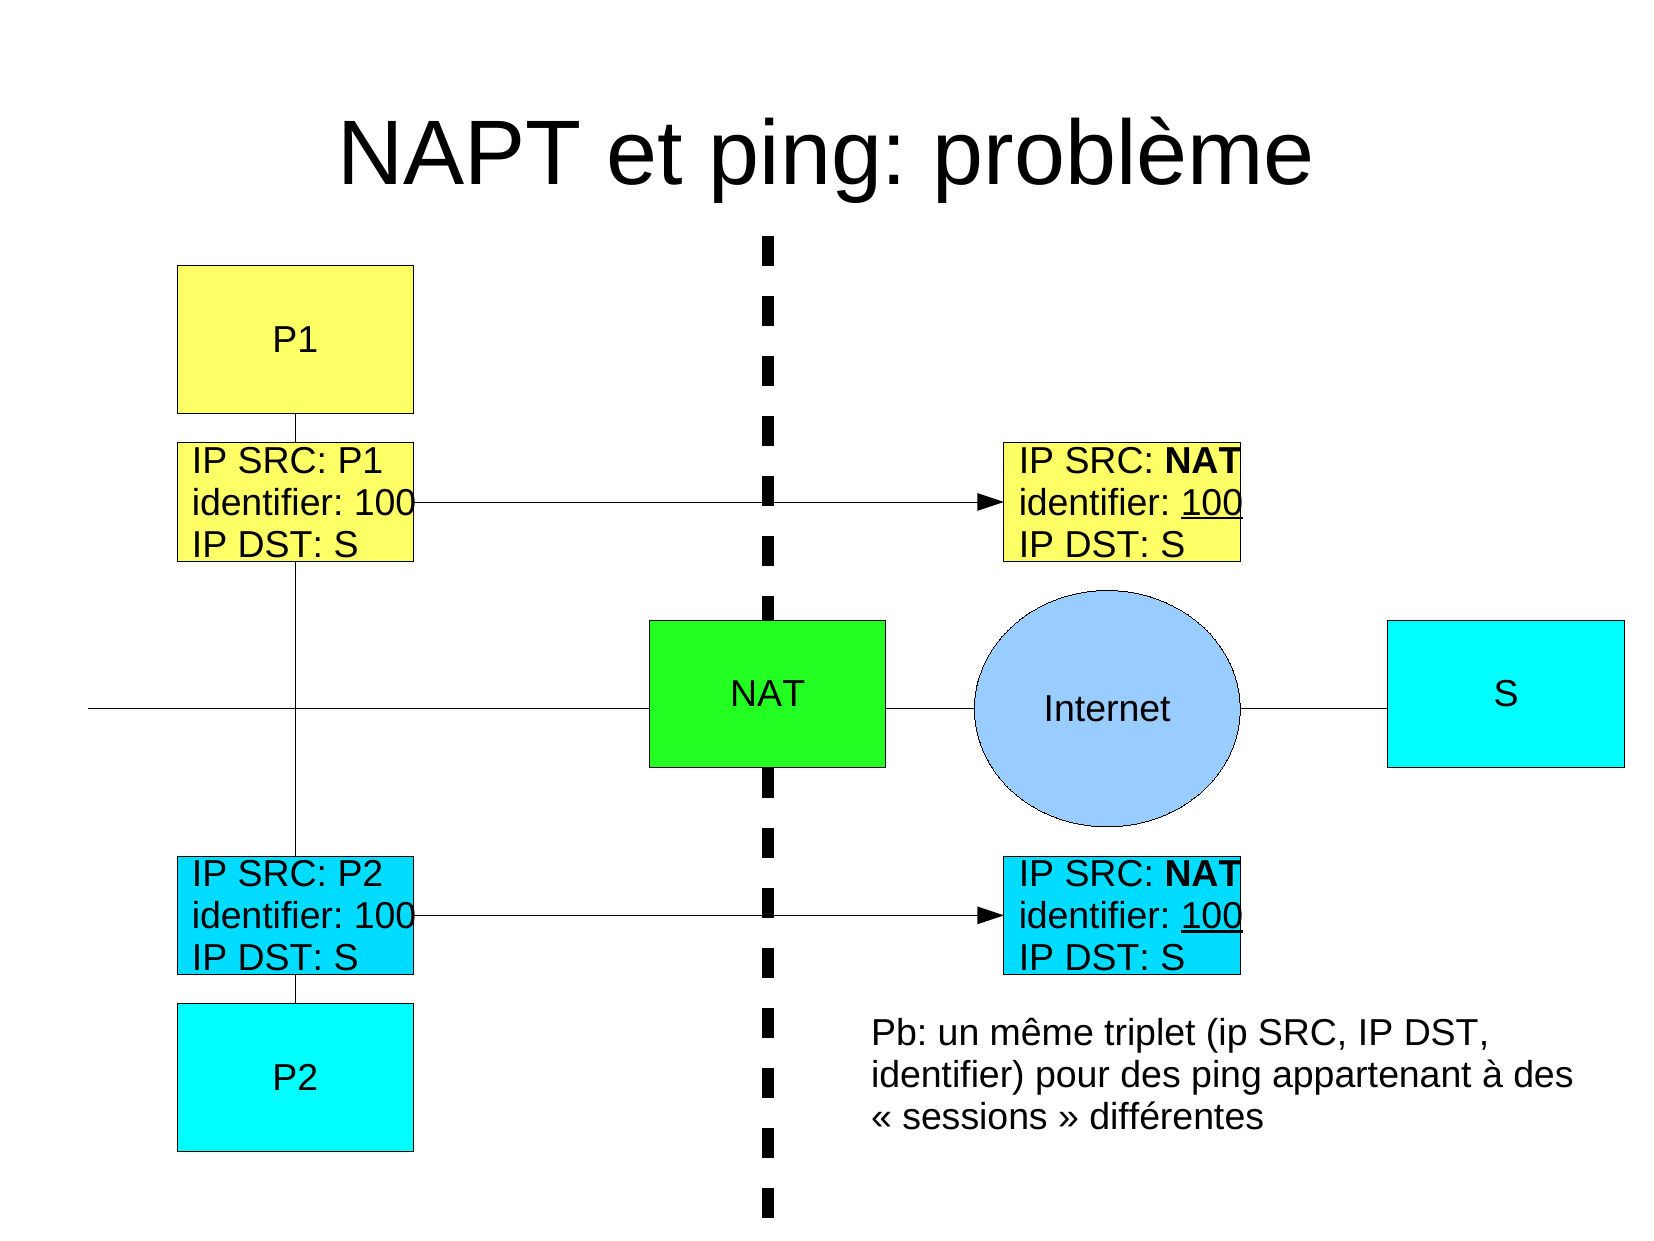

# NAPT et ping: problème
P1
IP SRC: P1
identifier: 100
IP DST: S
IP SRC: NAT
identifier: 100
IP DST: S
Internet
NAT
S
IP SRC: P2
identifier: 100
IP DST: S
IP SRC: NAT
identifier: 100
IP DST: S
P2
Pb: un même triplet (ip SRC, IP DST, identifier) pour des ping appartenant à des « sessions » différentes